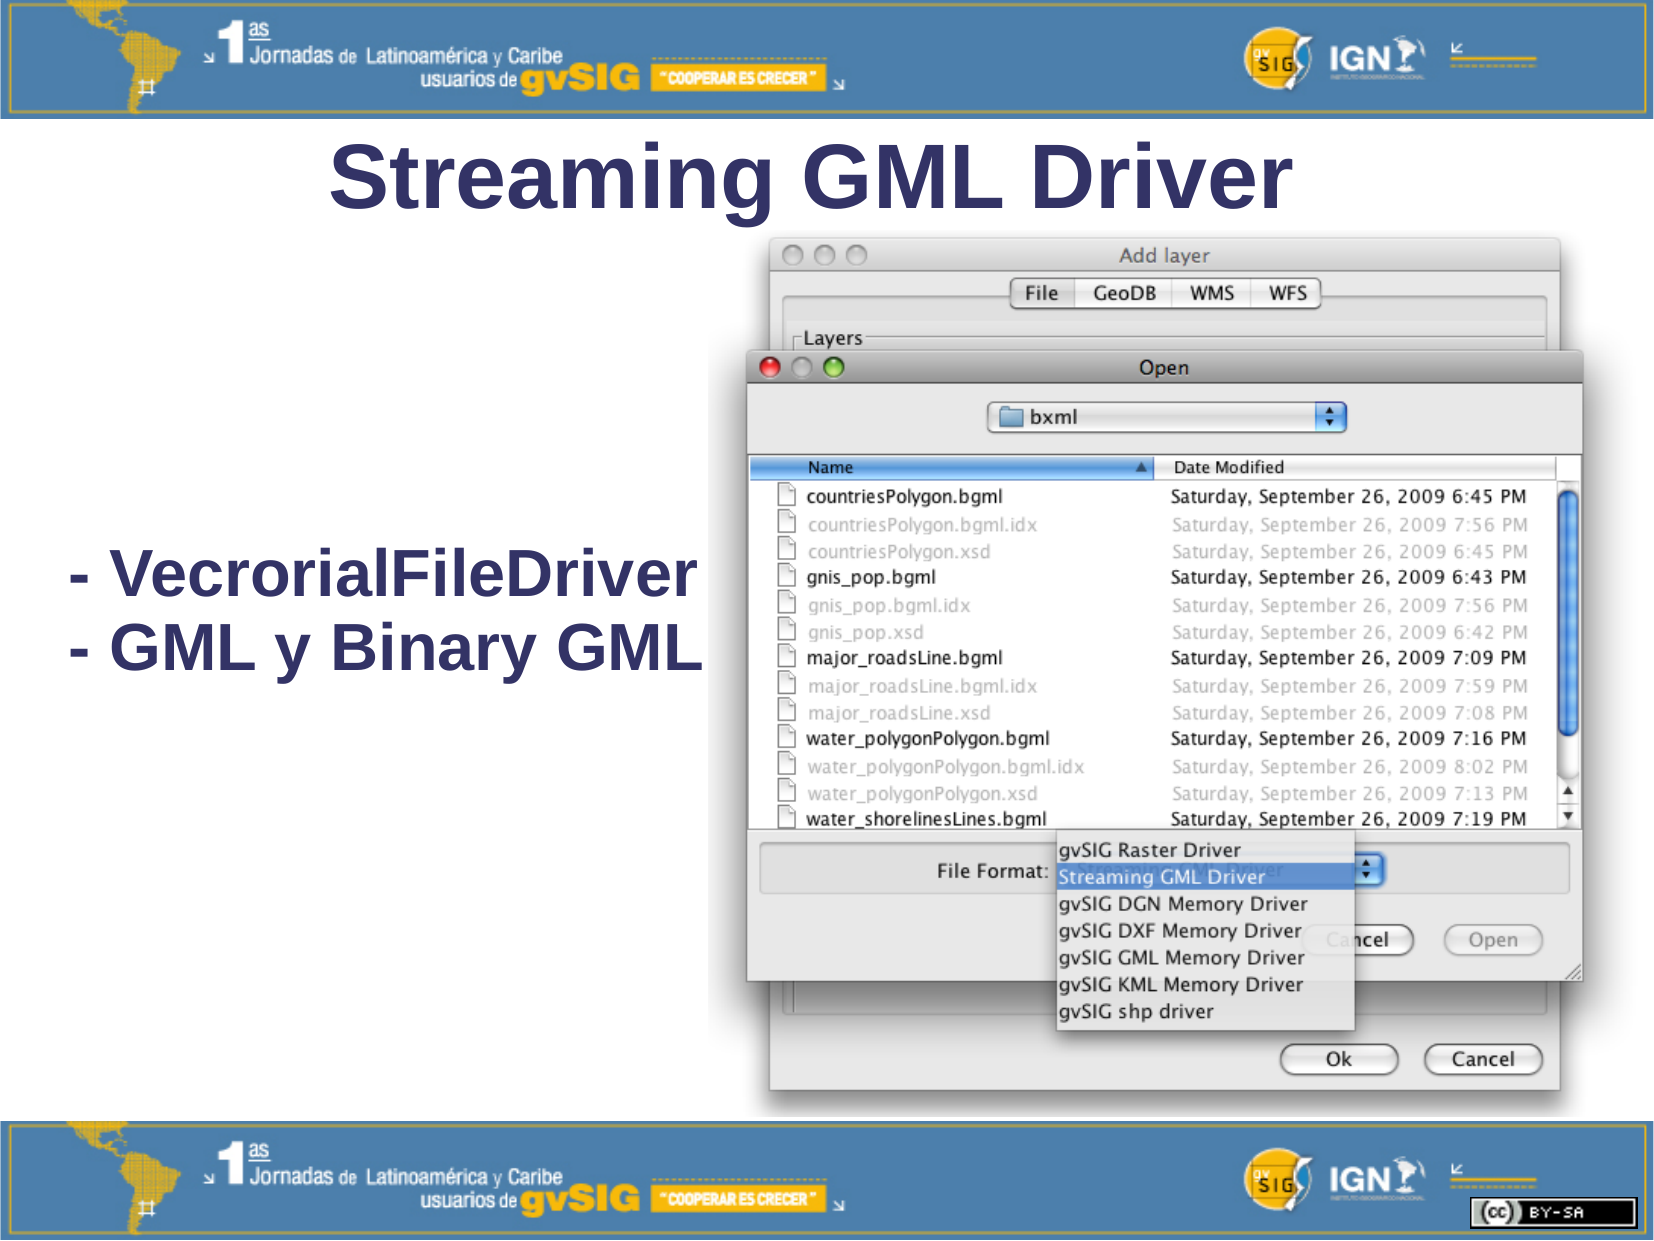

Streaming GML Driver
- VecrorialFileDriver
- GML y Binary GML